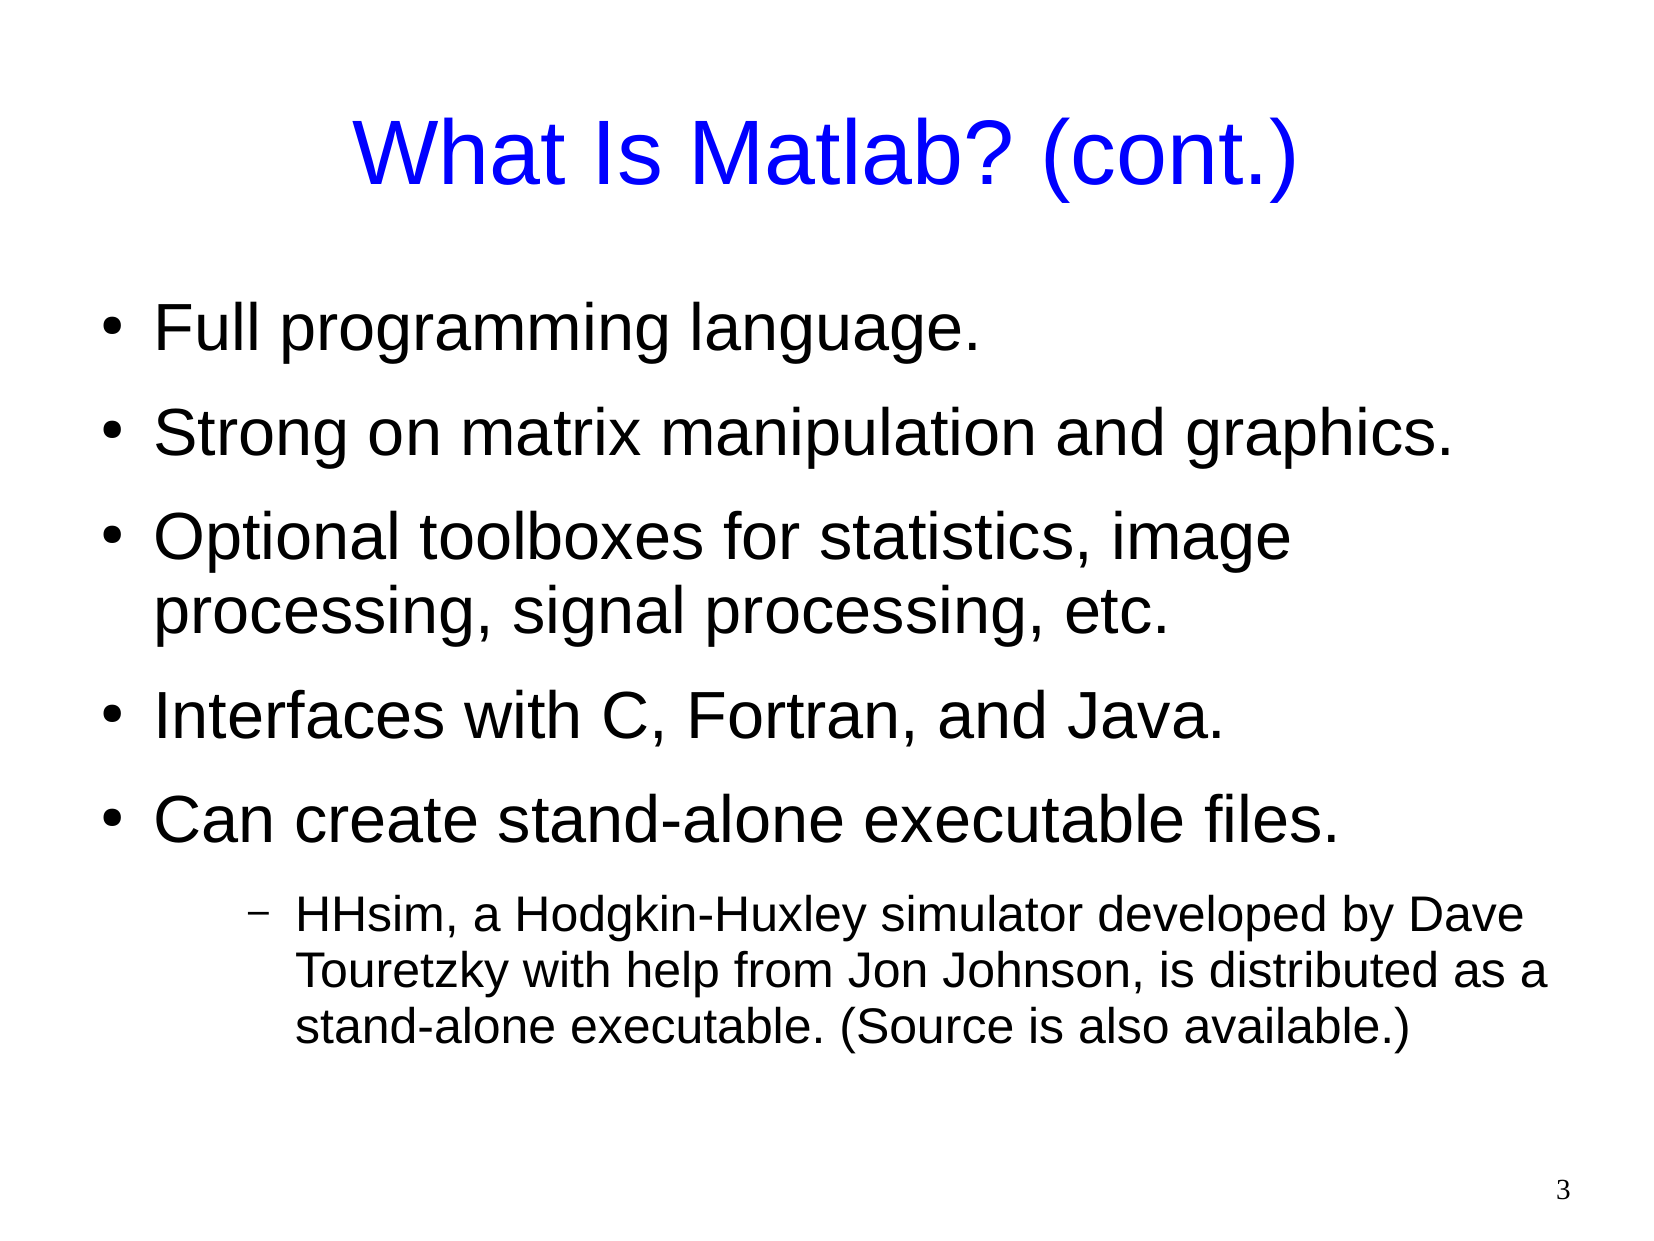

# What Is Matlab? (cont.)
Full programming language.
Strong on matrix manipulation and graphics.
Optional toolboxes for statistics, image processing, signal processing, etc.
Interfaces with C, Fortran, and Java.
Can create stand-alone executable files.
HHsim, a Hodgkin-Huxley simulator developed by Dave Touretzky with help from Jon Johnson, is distributed as a stand-alone executable. (Source is also available.)
3